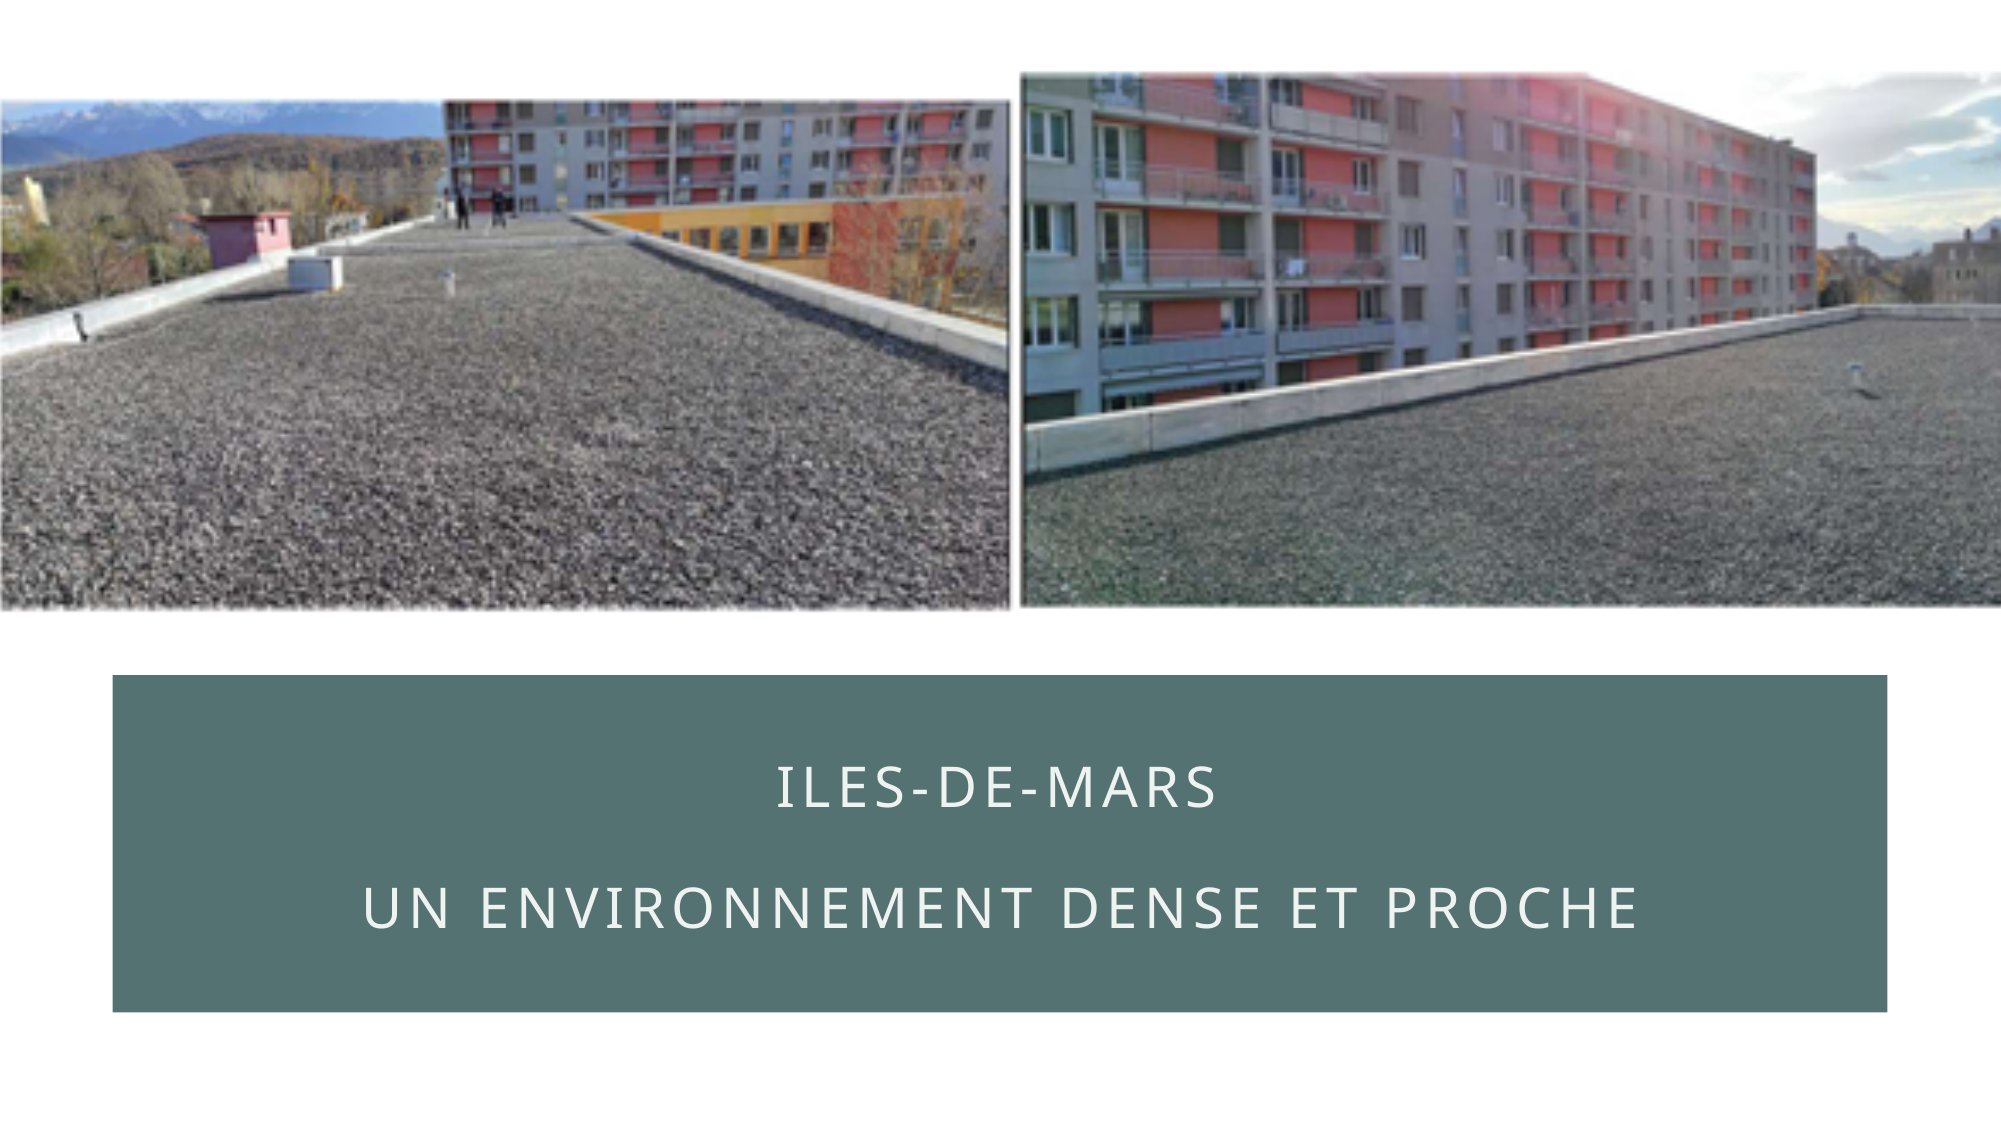

# Iles-de-Mars Un environnement dense et proche